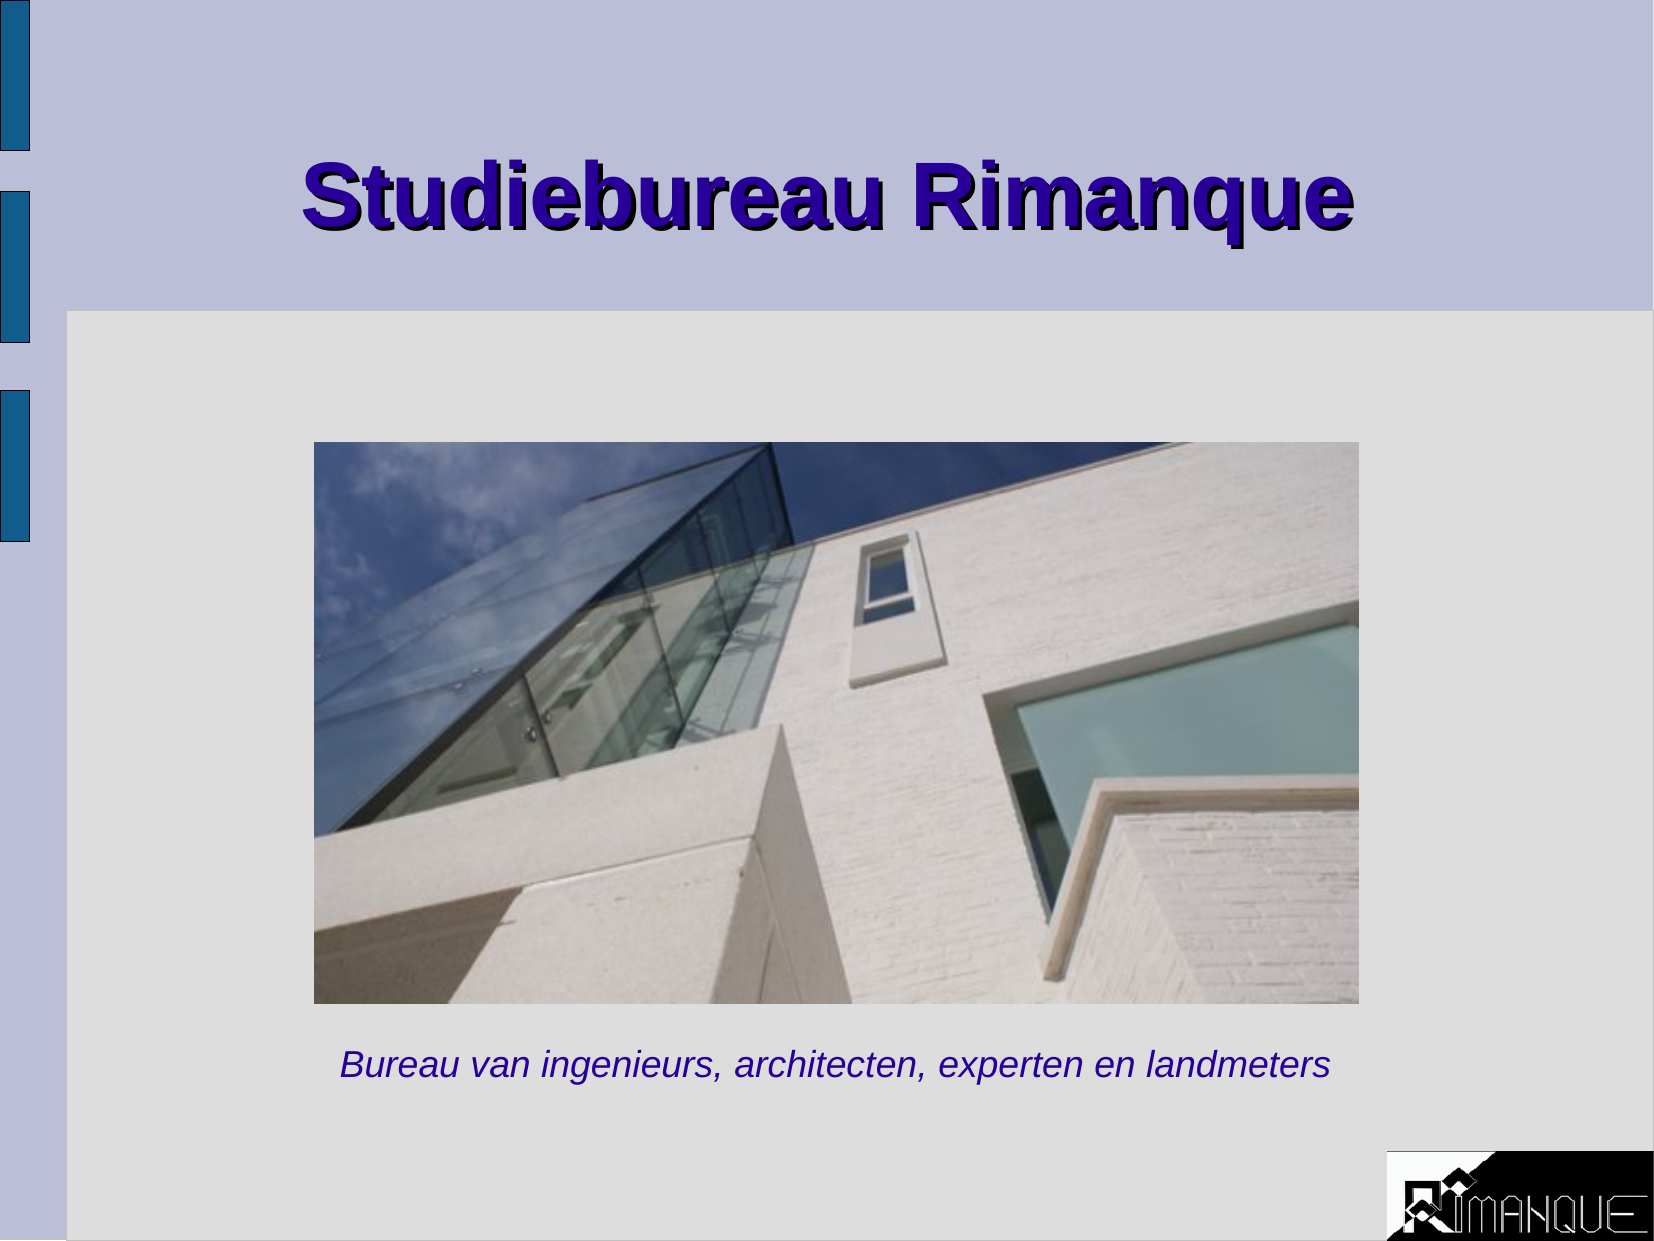

# Studiebureau Rimanque
Bureau van ingenieurs, architecten, experten en landmeters